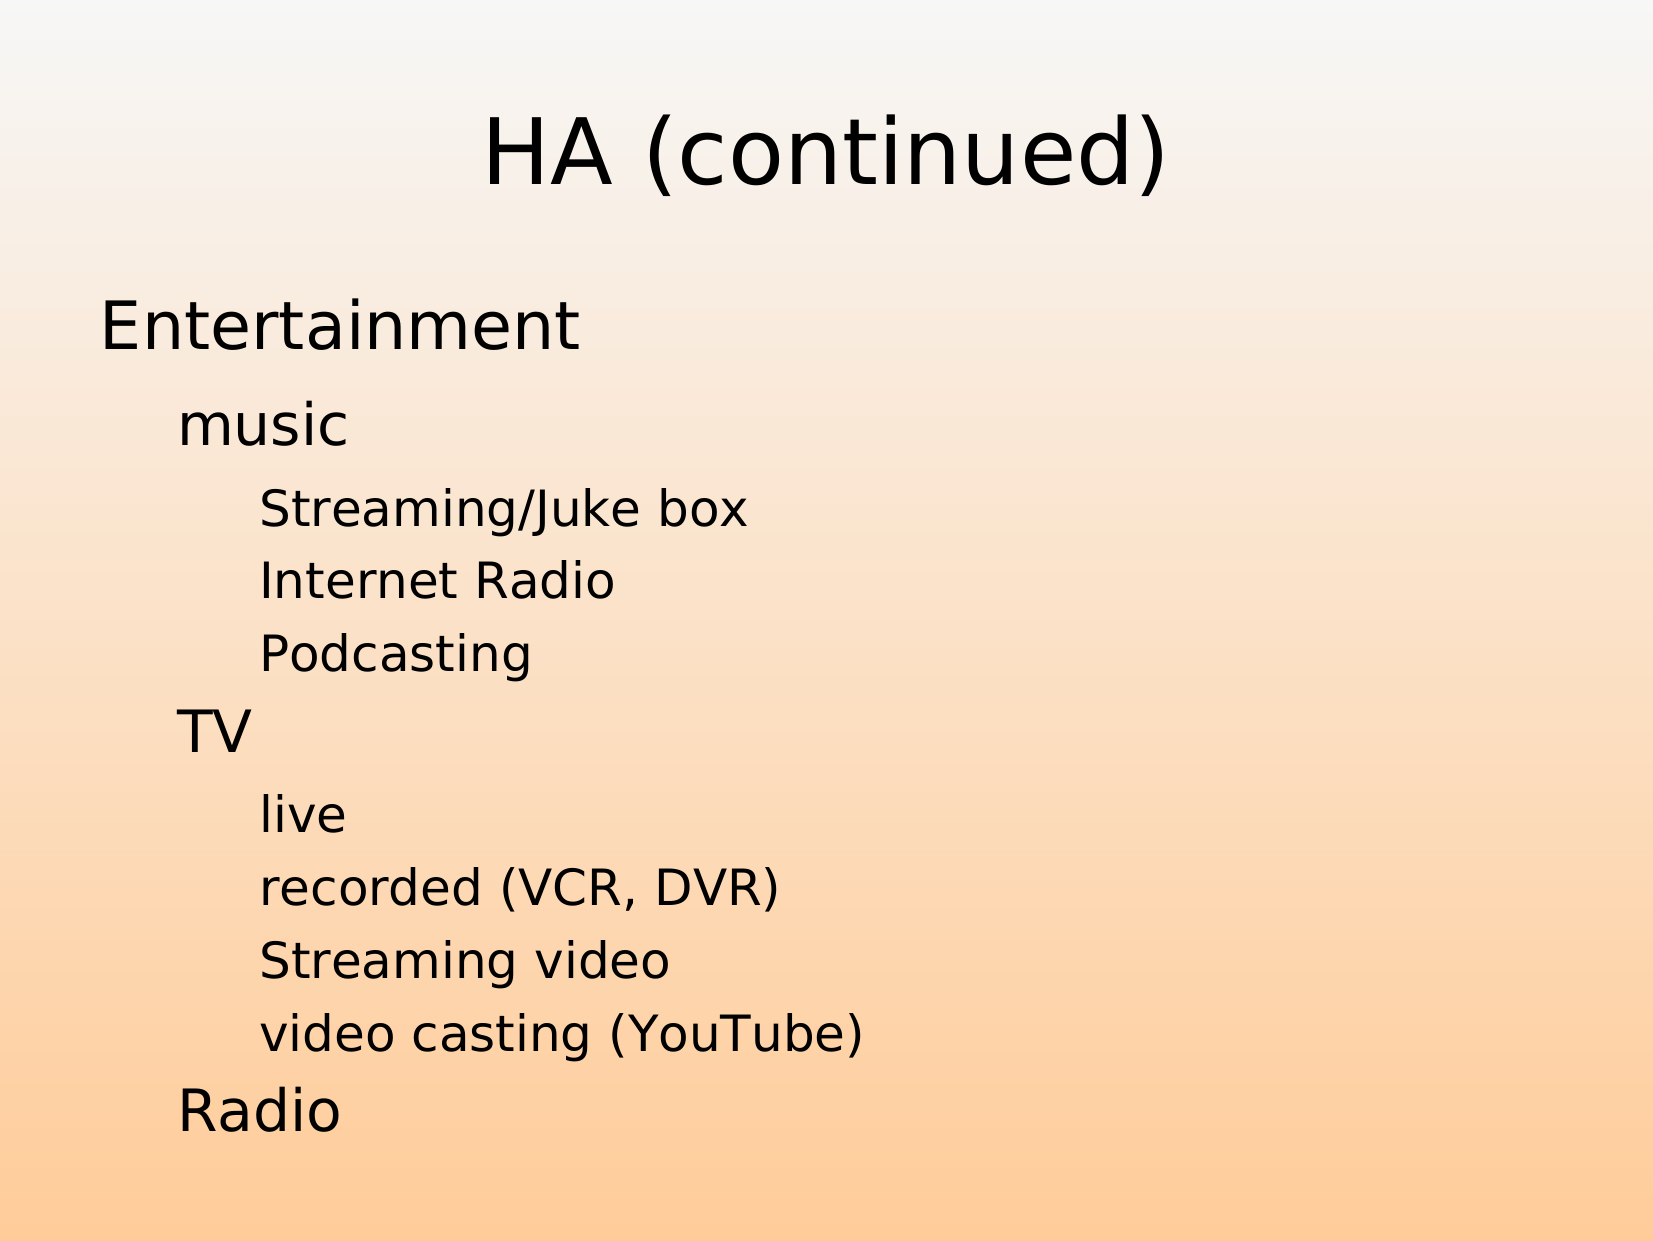

# HA (continued)‏
Entertainment
music
Streaming/Juke box
Internet Radio
Podcasting
TV
live
recorded (VCR, DVR)‏
Streaming video
video casting (YouTube)‏
Radio